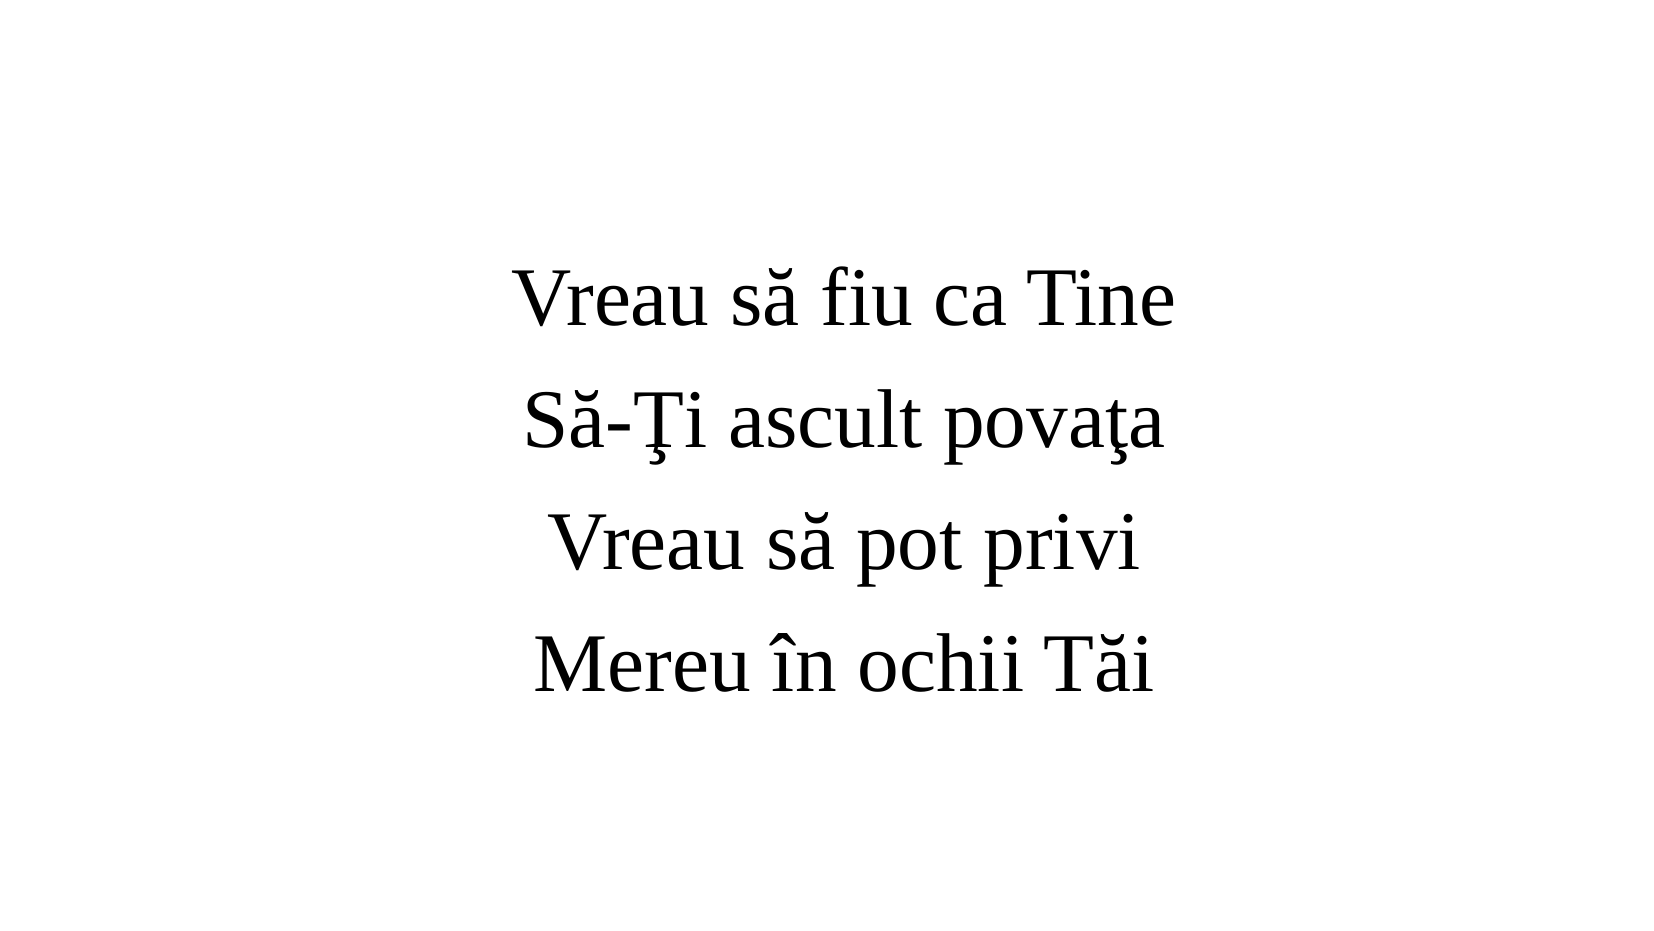

# Vreau să fiu ca Tine
Să-Ţi ascult povaţa
Vreau să pot privi
Mereu în ochii Tăi